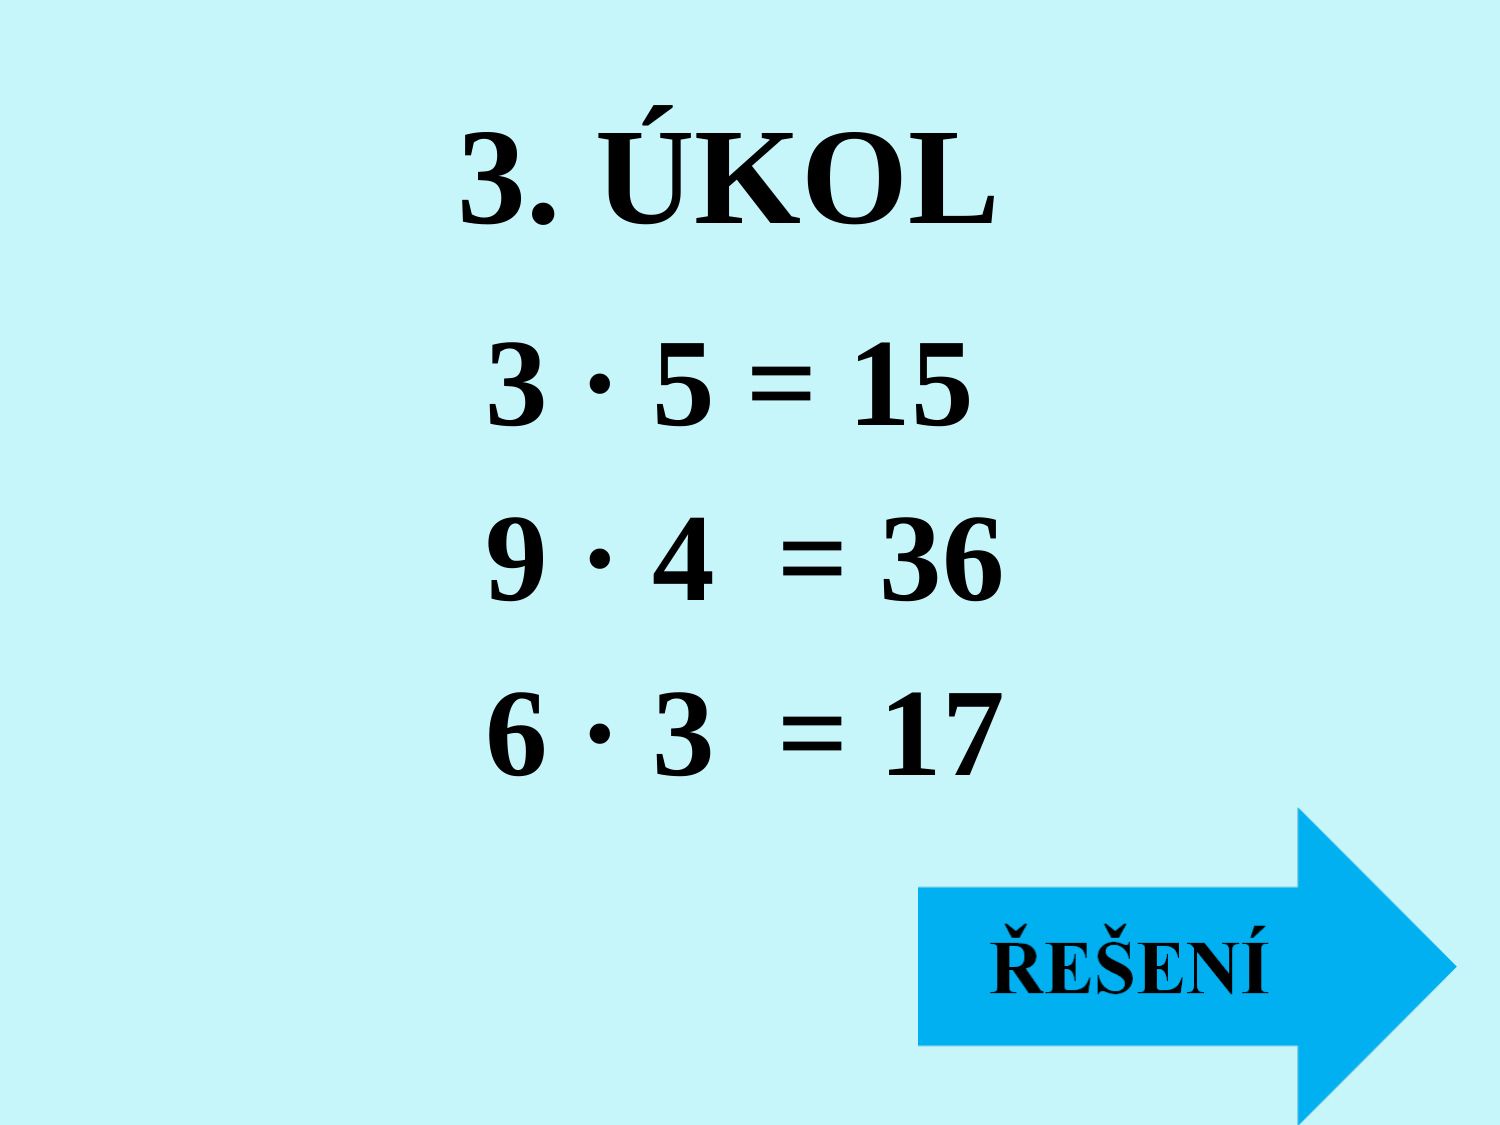

3. ÚKOL
 3 · 5 = 15
 9 · 4 = 36
 6 · 3 = 17